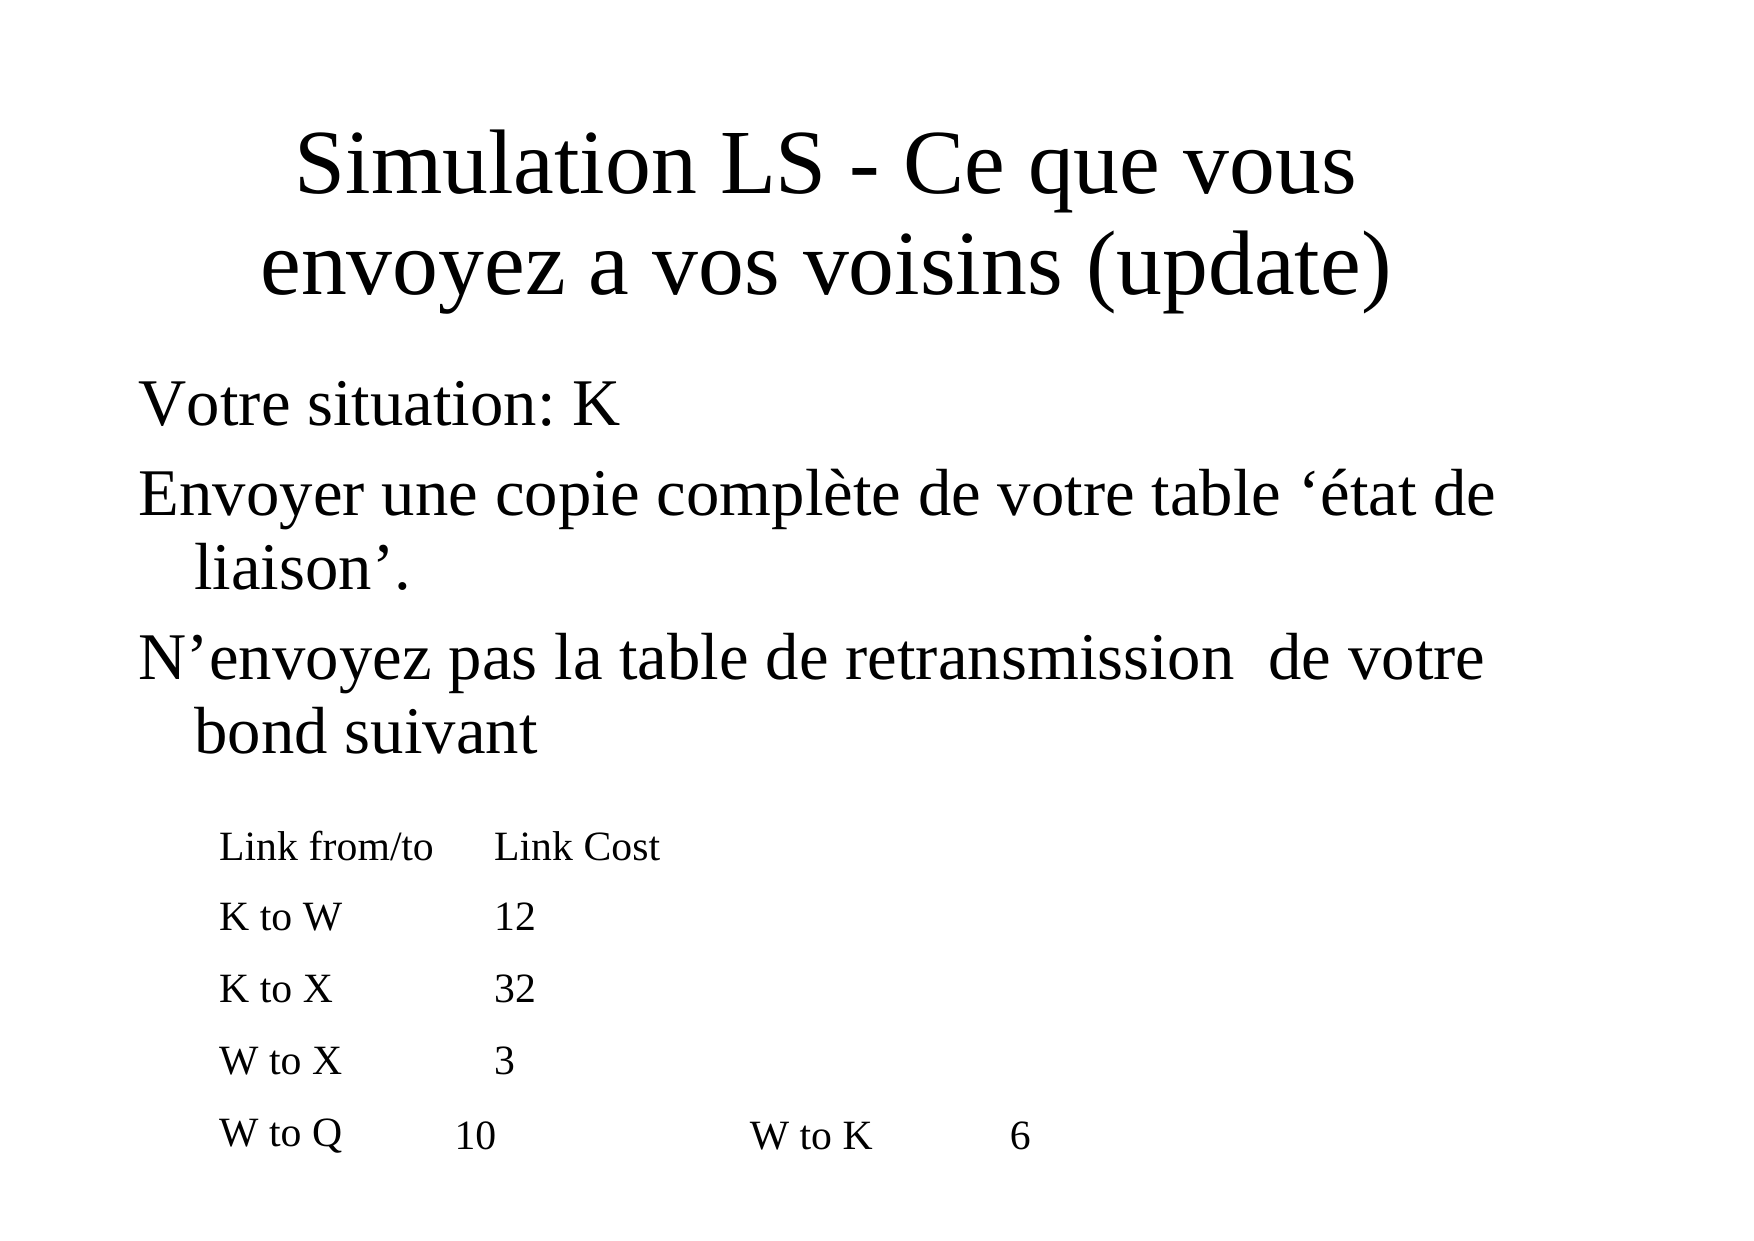

Simulation LS - Ce que vous envoyez a vos voisins (update)
# Votre situation: K
Envoyer une copie complète de votre table ‘état de liaison’.
N’envoyez pas la table de retransmission de votre bond suivant
Link from/to
Link Cost
K to W
12
K to X
32
W to X
3
W to Q
10
W to K
6